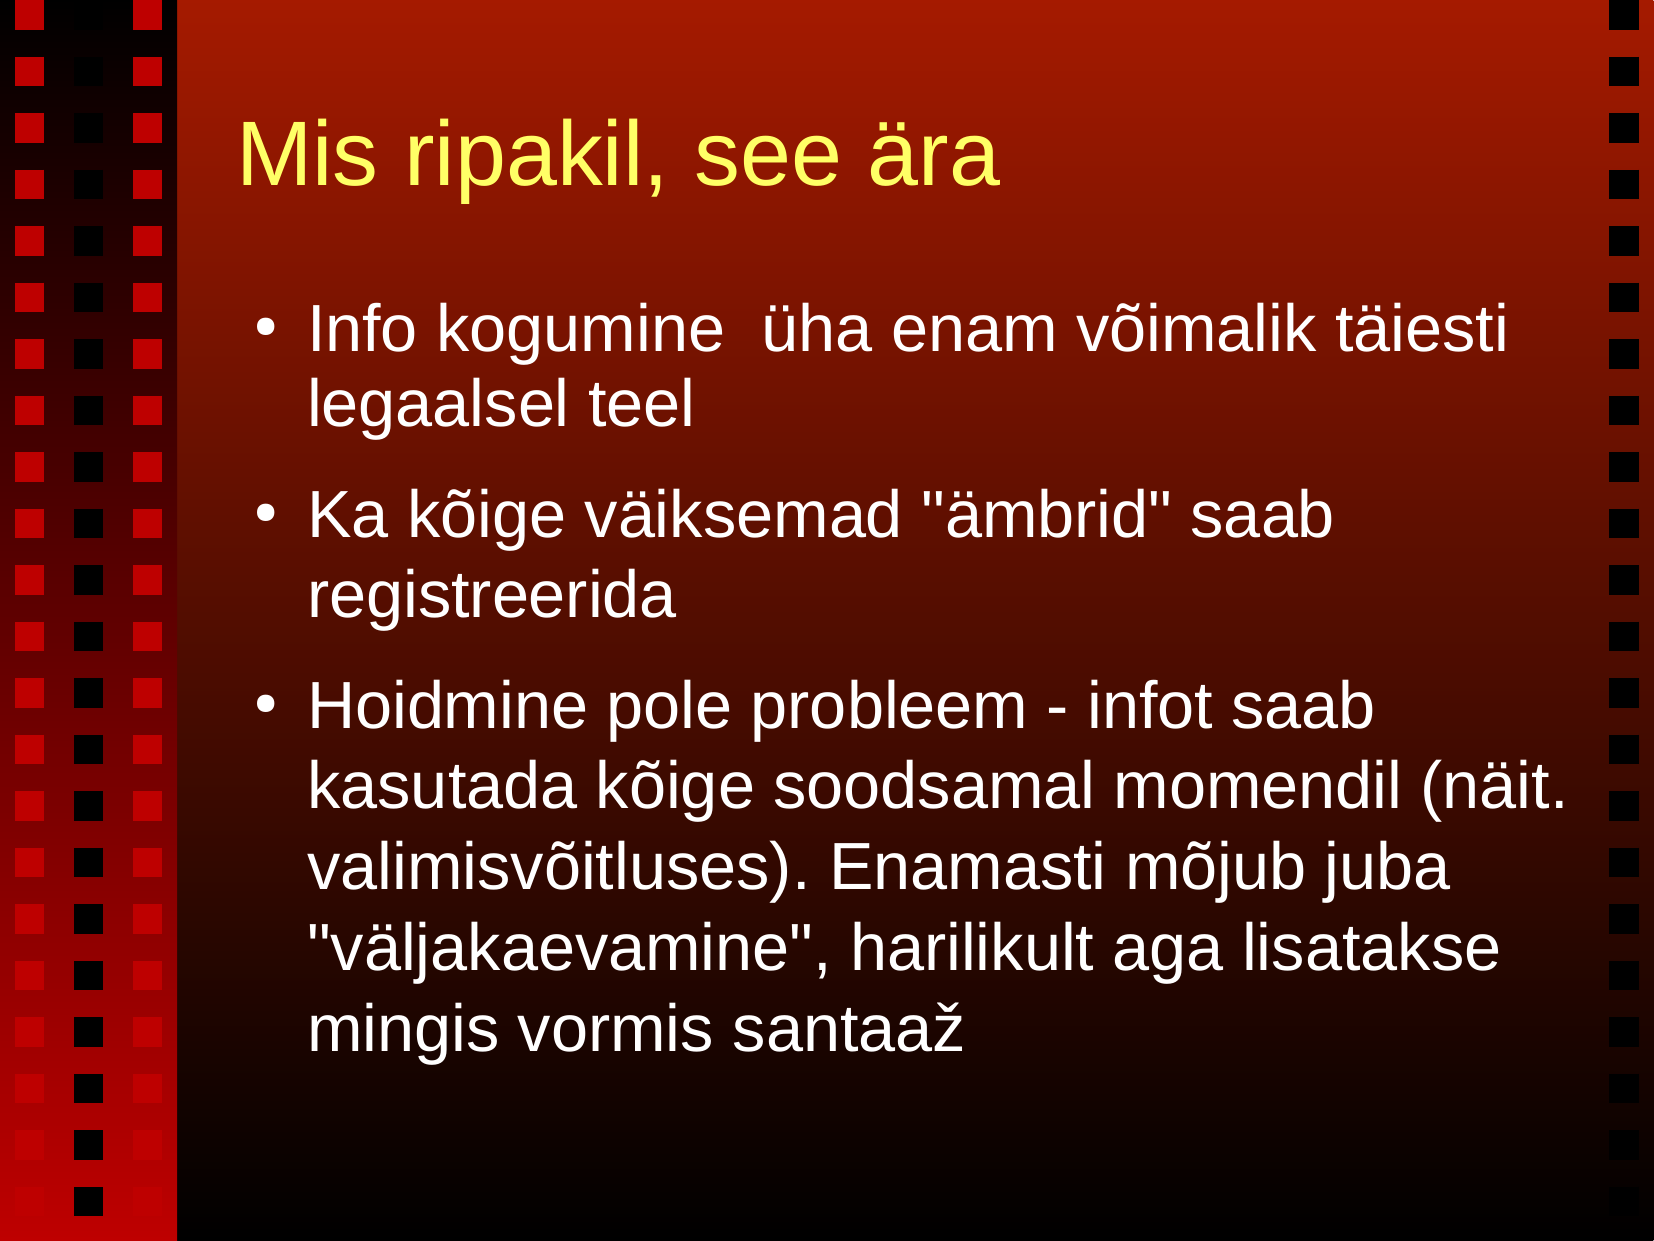

# Mis ripakil, see ära
Info kogumine üha enam võimalik täiesti legaalsel teel
Ka kõige väiksemad "ämbrid" saab registreerida
Hoidmine pole probleem - infot saab kasutada kõige soodsamal momendil (näit. valimisvõitluses). Enamasti mõjub juba "väljakaevamine", harilikult aga lisatakse mingis vormis santaaž